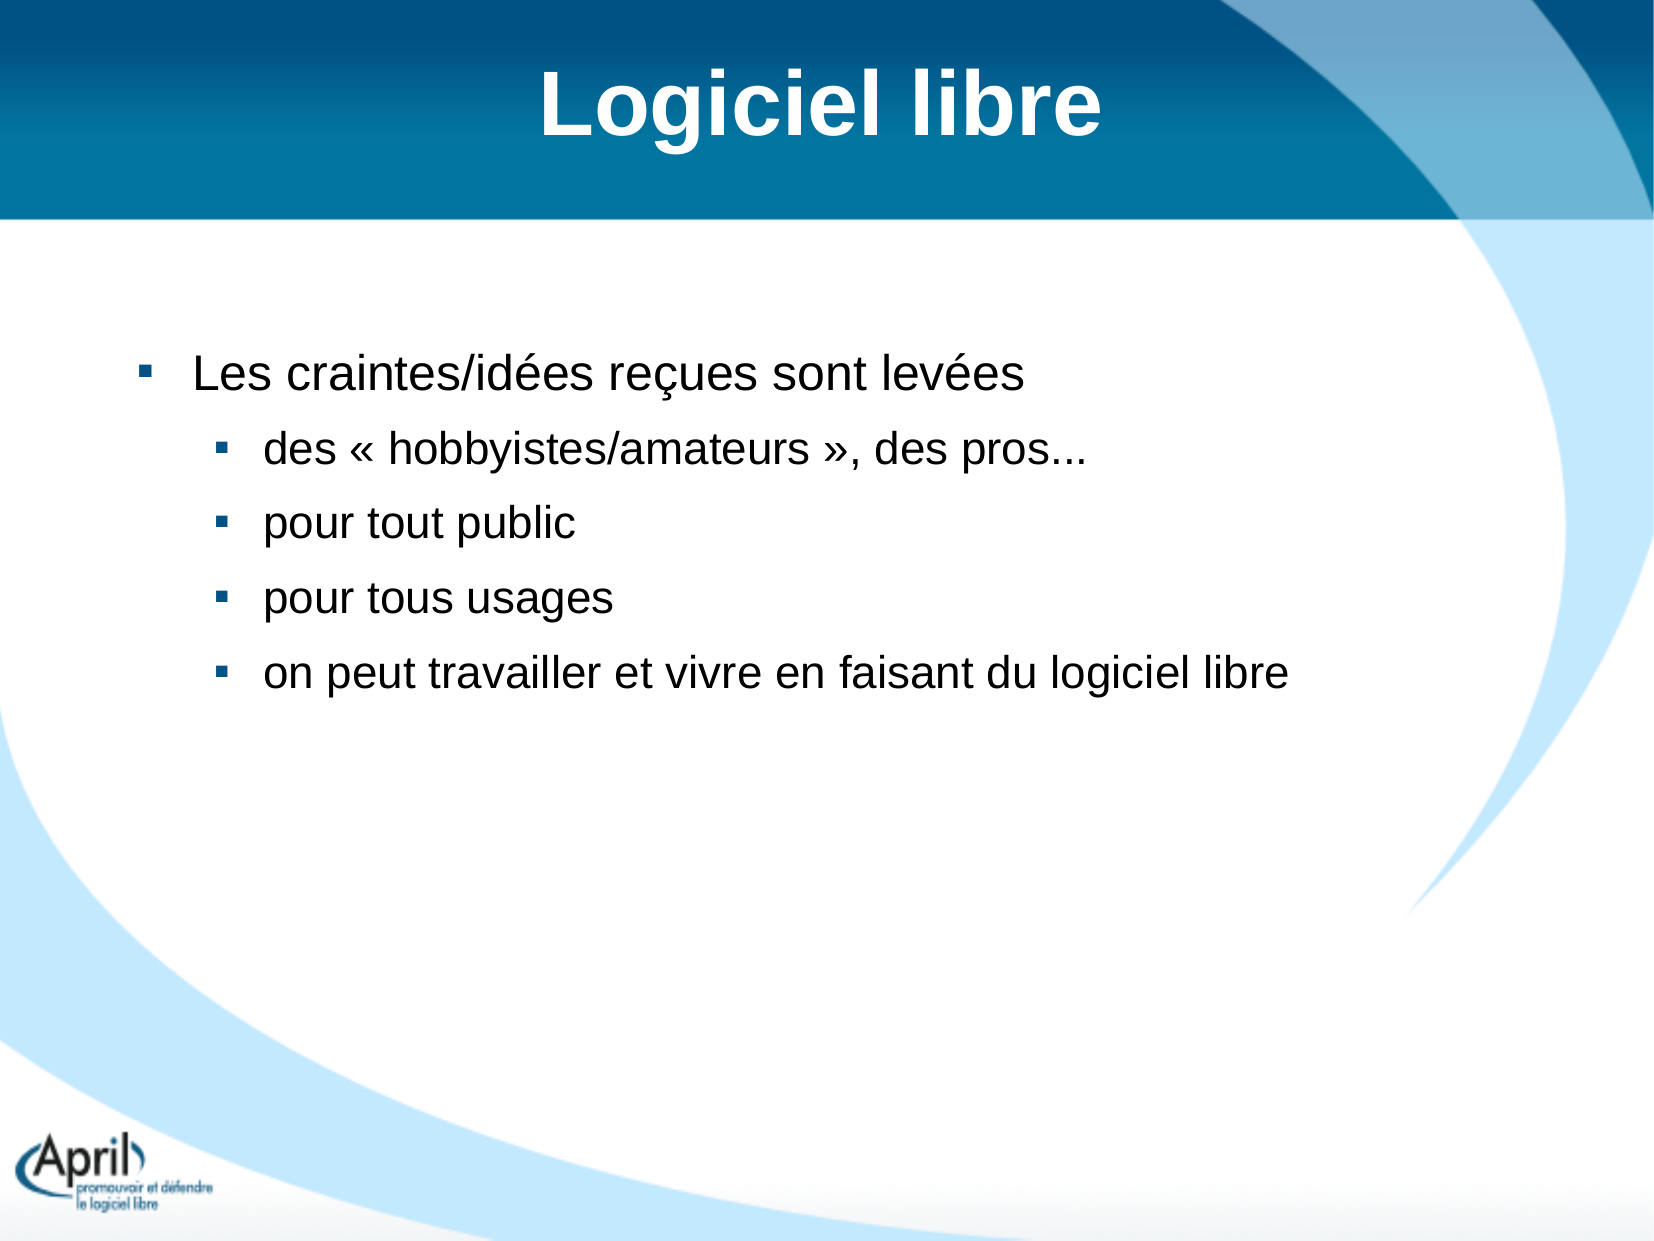

# Logiciel libre
Les craintes/idées reçues sont levées
des « hobbyistes/amateurs », des pros...
pour tout public
pour tous usages
on peut travailler et vivre en faisant du logiciel libre